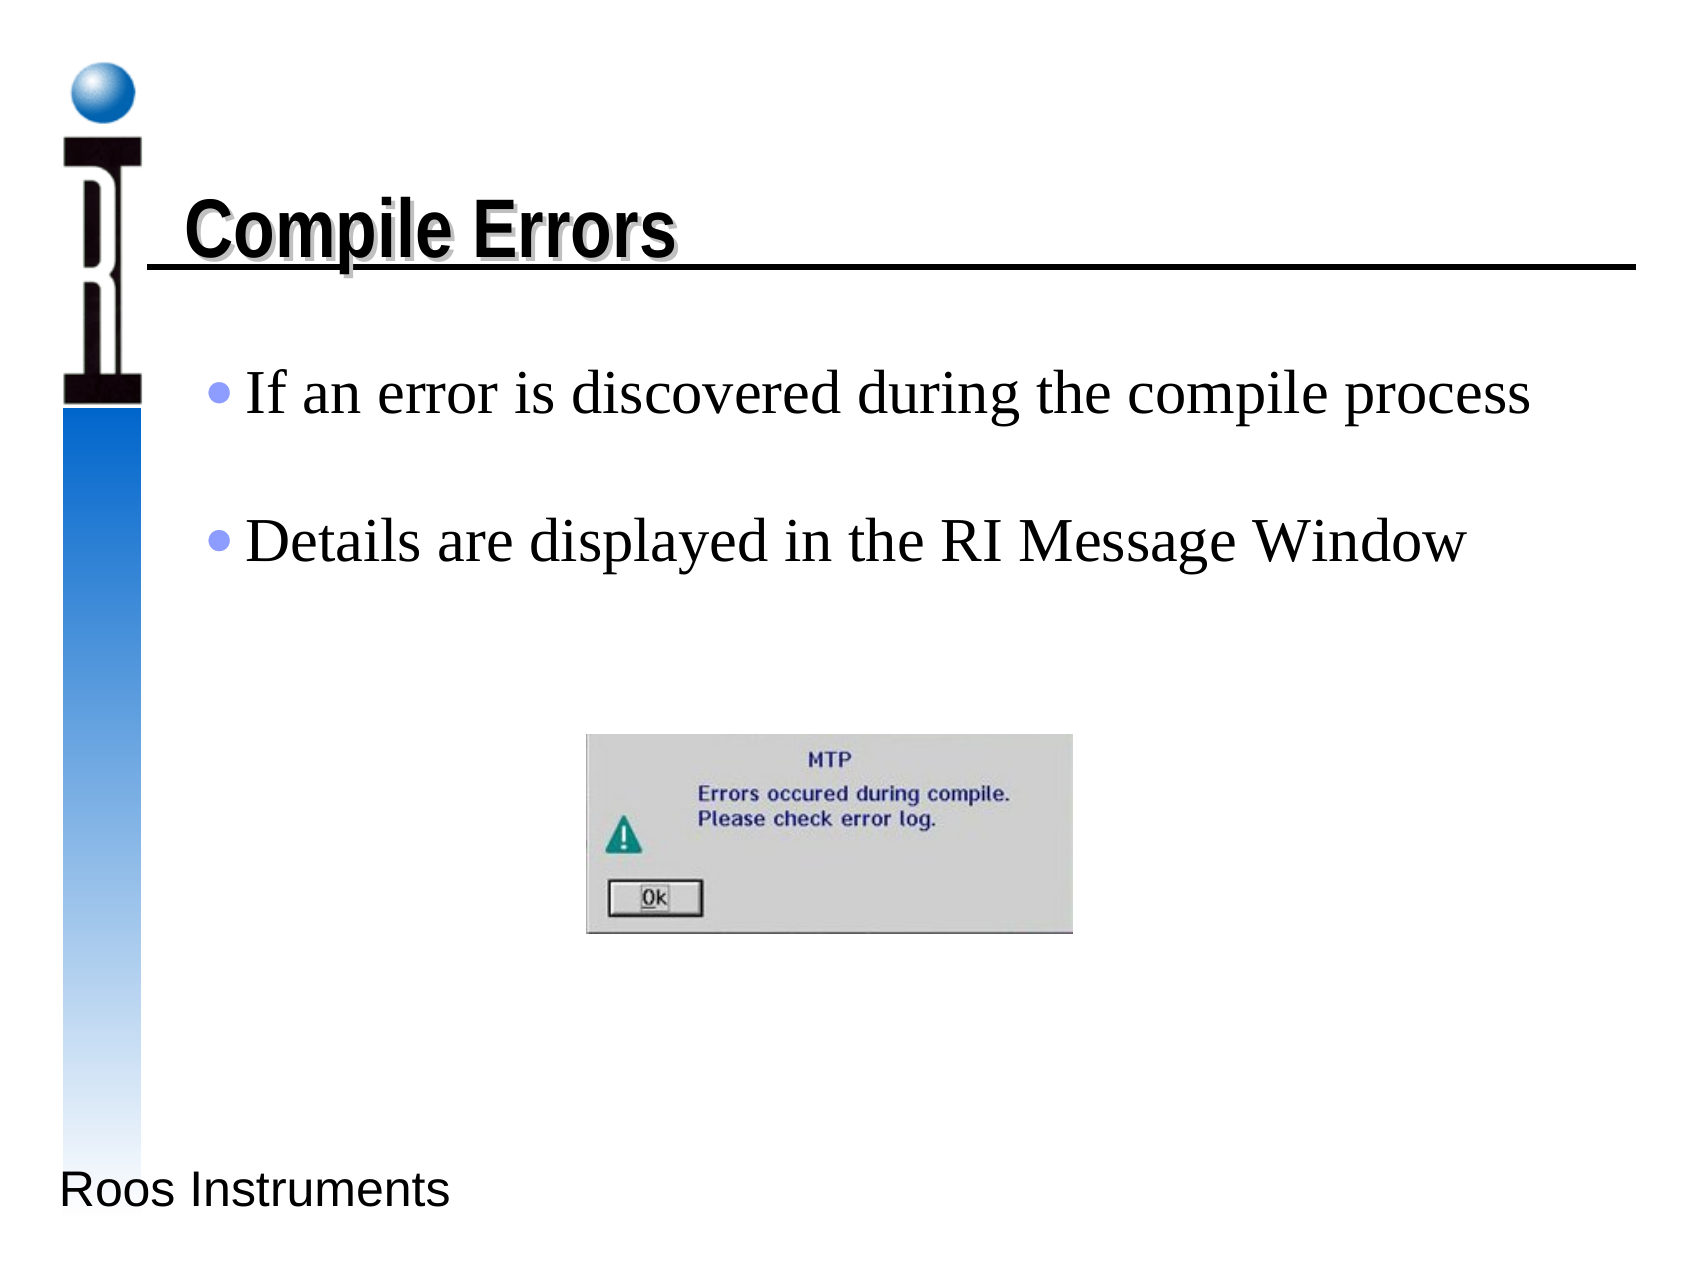

Compile Errors
If an error is discovered during the compile process
Details are displayed in the RI Message Window